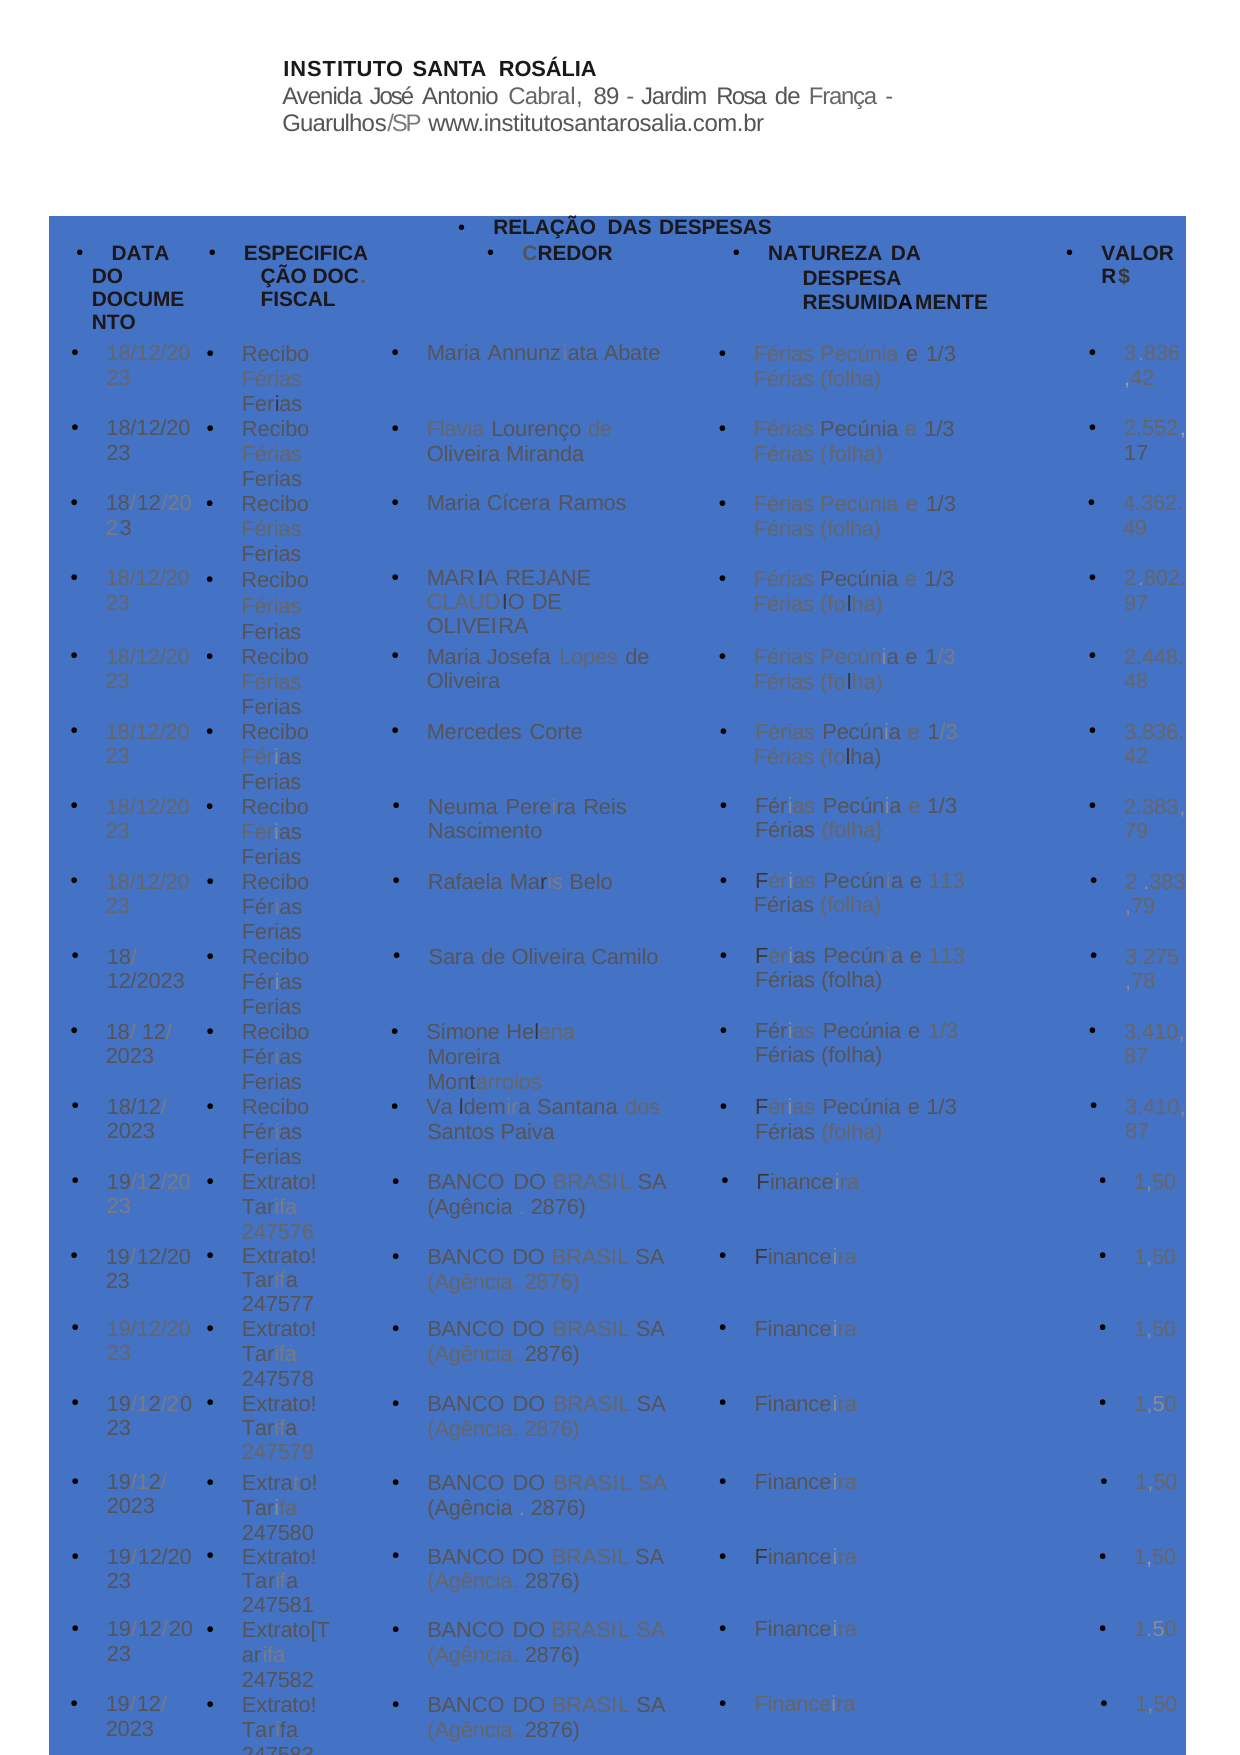

INSTITUTO SANTA ROSÁLIA
Avenida José Antonio Cabral, 89 - Jardim Rosa de França - Guarulhos/SP www.institutosantarosalia.com.br
| RELAÇÃO DAS DESPESAS | | | | |
| --- | --- | --- | --- | --- |
| DATA DO DOCUMENTO | ESPECIFICAÇÃO DOC. FISCAL | CREDOR | NATUREZA DA DESPESA RESUMIDAMENTE | VALOR R$ |
| 18/12/2023 | Recibo Férias Ferias | Maria Annunziata Abate | Férias Pecúnia e 1/3 Férias (folha) | 3.836,42 |
| 18/12/2023 | Recibo Férias Ferias | Flavia Lourenço de Oliveira Miranda | Férias Pecúnia e 1/3 Férias (folha) | 2.552,17 |
| 18/12/2023 | Recibo Férias Ferias | Maria Cícera Ramos | Férias Pecúnia e 1/3 Férias (folha) | 4.362.49 |
| 18/12/2023 | Recibo Férias Ferias | MARIA REJANE CLAUDIO DE OLIVEIRA | Férias Pecúnia e 1/3 Férias (folha) | 2.802.97 |
| 18/12/2023 | Recibo Férias Ferias | Maria Josefa Lopes de Oliveira | Férias Pecúnia e 1/3 Férias (folha) | 2.448.48 |
| 18/12/2023 | Recibo Férias Ferias | Mercedes Corte | Férias Pecúnia e 1/3 Férias (folha) | 3.836.42 |
| 18/12/2023 | Recibo Férias Ferias | Neuma Pereira Reis Nascimento | Férias Pecúnia e 1/3 Férias (folha} | 2.383,79 |
| 18/12/2023 | Recibo Férias Ferias | Rafaela Maris Belo | Férias Pecúnia e 113 Férias (folha) | 2 .383 ,79 |
| 18/ 12/2023 | Recibo Férias Ferias | Sara de Oliveira Camilo | Férias Pecúnia e 113 Férias (folha) | 3.275 ,78 |
| 18/ 12/ 2023 | Recibo Férias Ferias | Simone Helena Moreira Montarroios | Férias Pecúnia e 1/3 Férias (folha) | 3.410,87 |
| 18/12/ 2023 | Recibo Férias Ferias | Va ldemira Santana dos Santos Paiva | Férias Pecúnia e 1/3 Férias (folha) | 3.410,87 |
| 19/12/2023 | Extrato!Tarifa 247576 | BANCO DO BRASIL SA (Agência . 2876) | Financeira | 1,50 |
| 19/12/2023 | Extrato!Tarifa 247577 | BANCO DO BRASIL SA (Agência. 2876) | Financeira | 1,50 |
| 19/12/2023 | Extrato!Tarifa 247578 | BANCO DO BRASIL SA (Agência. 2876) | Financeira | 1,50 |
| 19/12/2023 | Extrato!Tarifa 247579 | BANCO DO BRASIL SA (Agência. 2876) | Financeira | 1,50 |
| 19/12/ 2023 | Extrato!Tarifa 247580 | BANCO DO BRASIL SA (Agência . 2876) | Financeira | 1,50 |
| 19/12/2023 | Extrato!Tarifa 247581 | BANCO DO BRASIL SA (Agência. 2876) | Financeira | 1,50 |
| 19/12/2023 | Extrato[Tarifa 247582 | BANCO DO BRASIL SA (Agência. 2876) | Financeira | 1.50 |
| 19/12/ 2023 | Extrato!Tarifa 247583 | BANCO DO BRASIL SA (Agência. 2876) | Financeira | 1,50 |
| 19/ 12/2023 | Extrato[Tarifa 247584 | BANCO DO BRASIL SA (Agência. 2876) | Financeira | 1.50 |
| 19/12/2023 | Extrato!Tarifa 247585 | BANCO DO BRASIL SA (Agência. 2876) | Financeira | 1,50 |
| 19/ 12/2023 | Extrato!Tarifa 247586 | BANCO DO BRASIL SA (Agência. 2876) | Financeira | 1,50 |